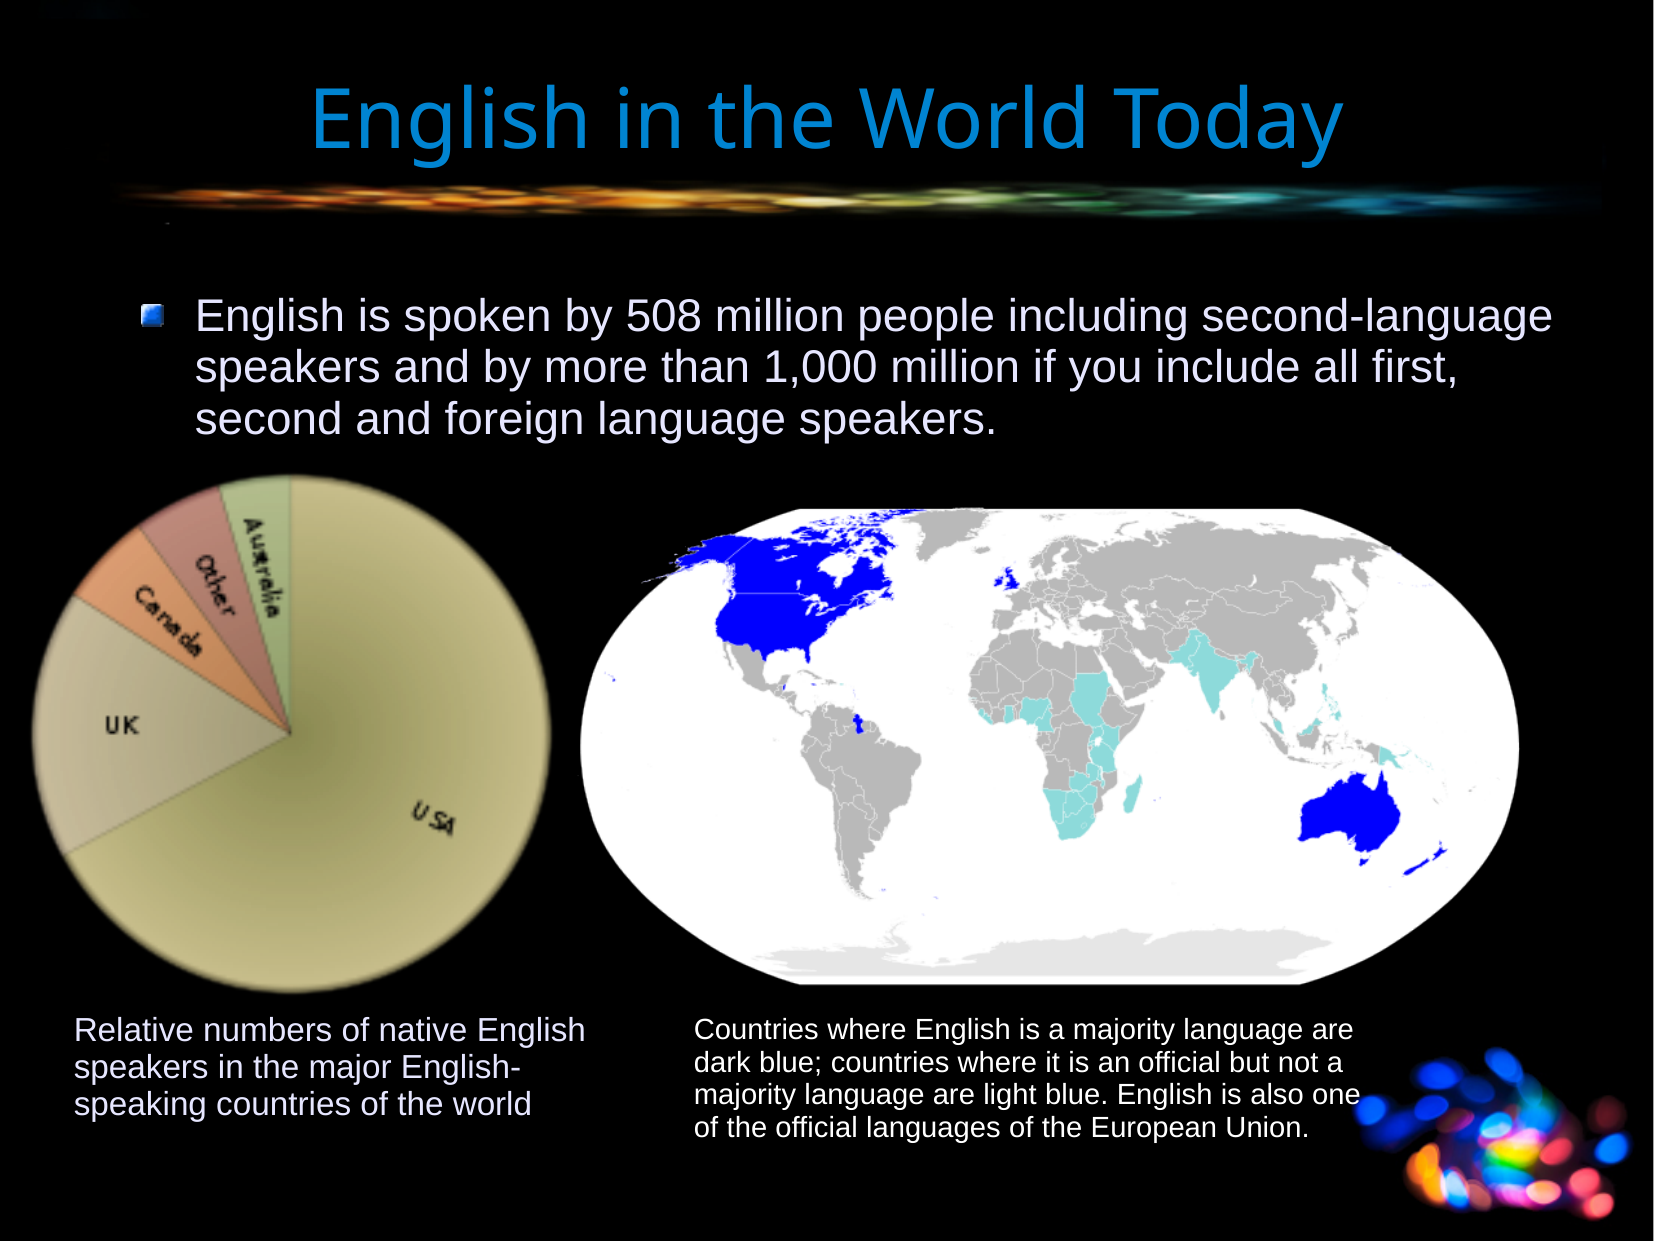

# English in the World Today
English is spoken by 508 million people including second-language speakers and by more than 1,000 million if you include all first, second and foreign language speakers.
Relative numbers of native English speakers in the major English-speaking countries of the world
Countries where English is a majority language are dark blue; countries where it is an official but not a majority language are light blue. English is also one of the official languages of the European Union.